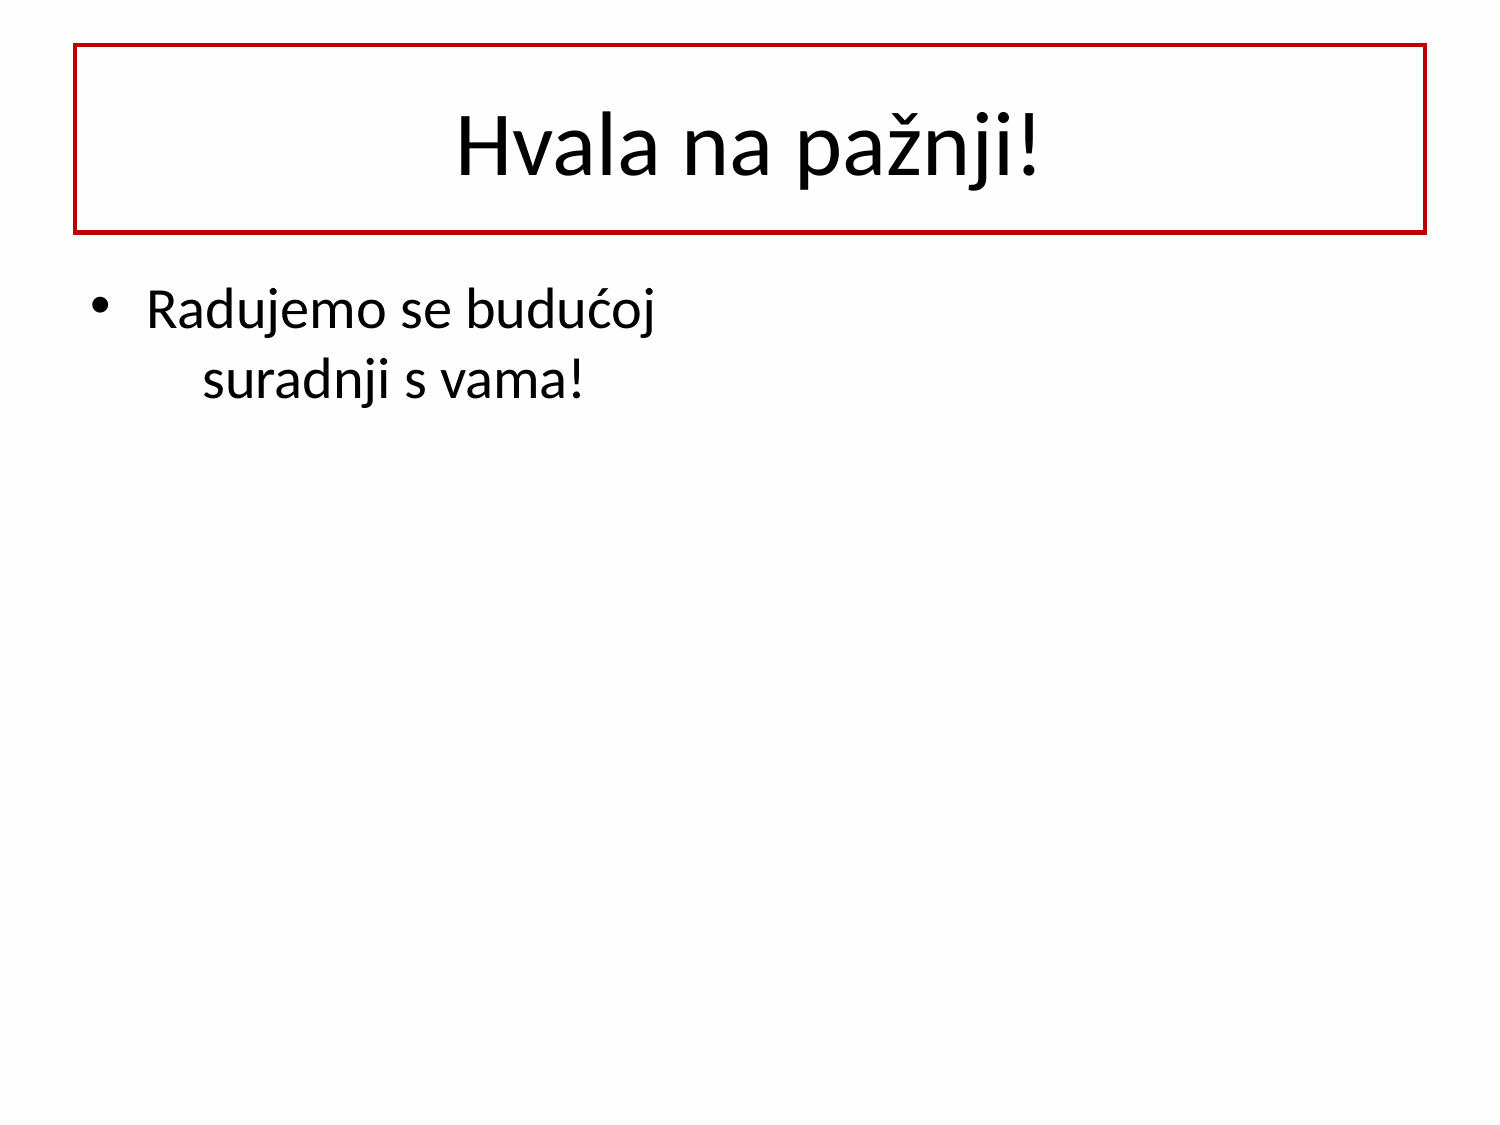

# Hvala na pažnji!
Radujemo se budućoj suradnji s vama!